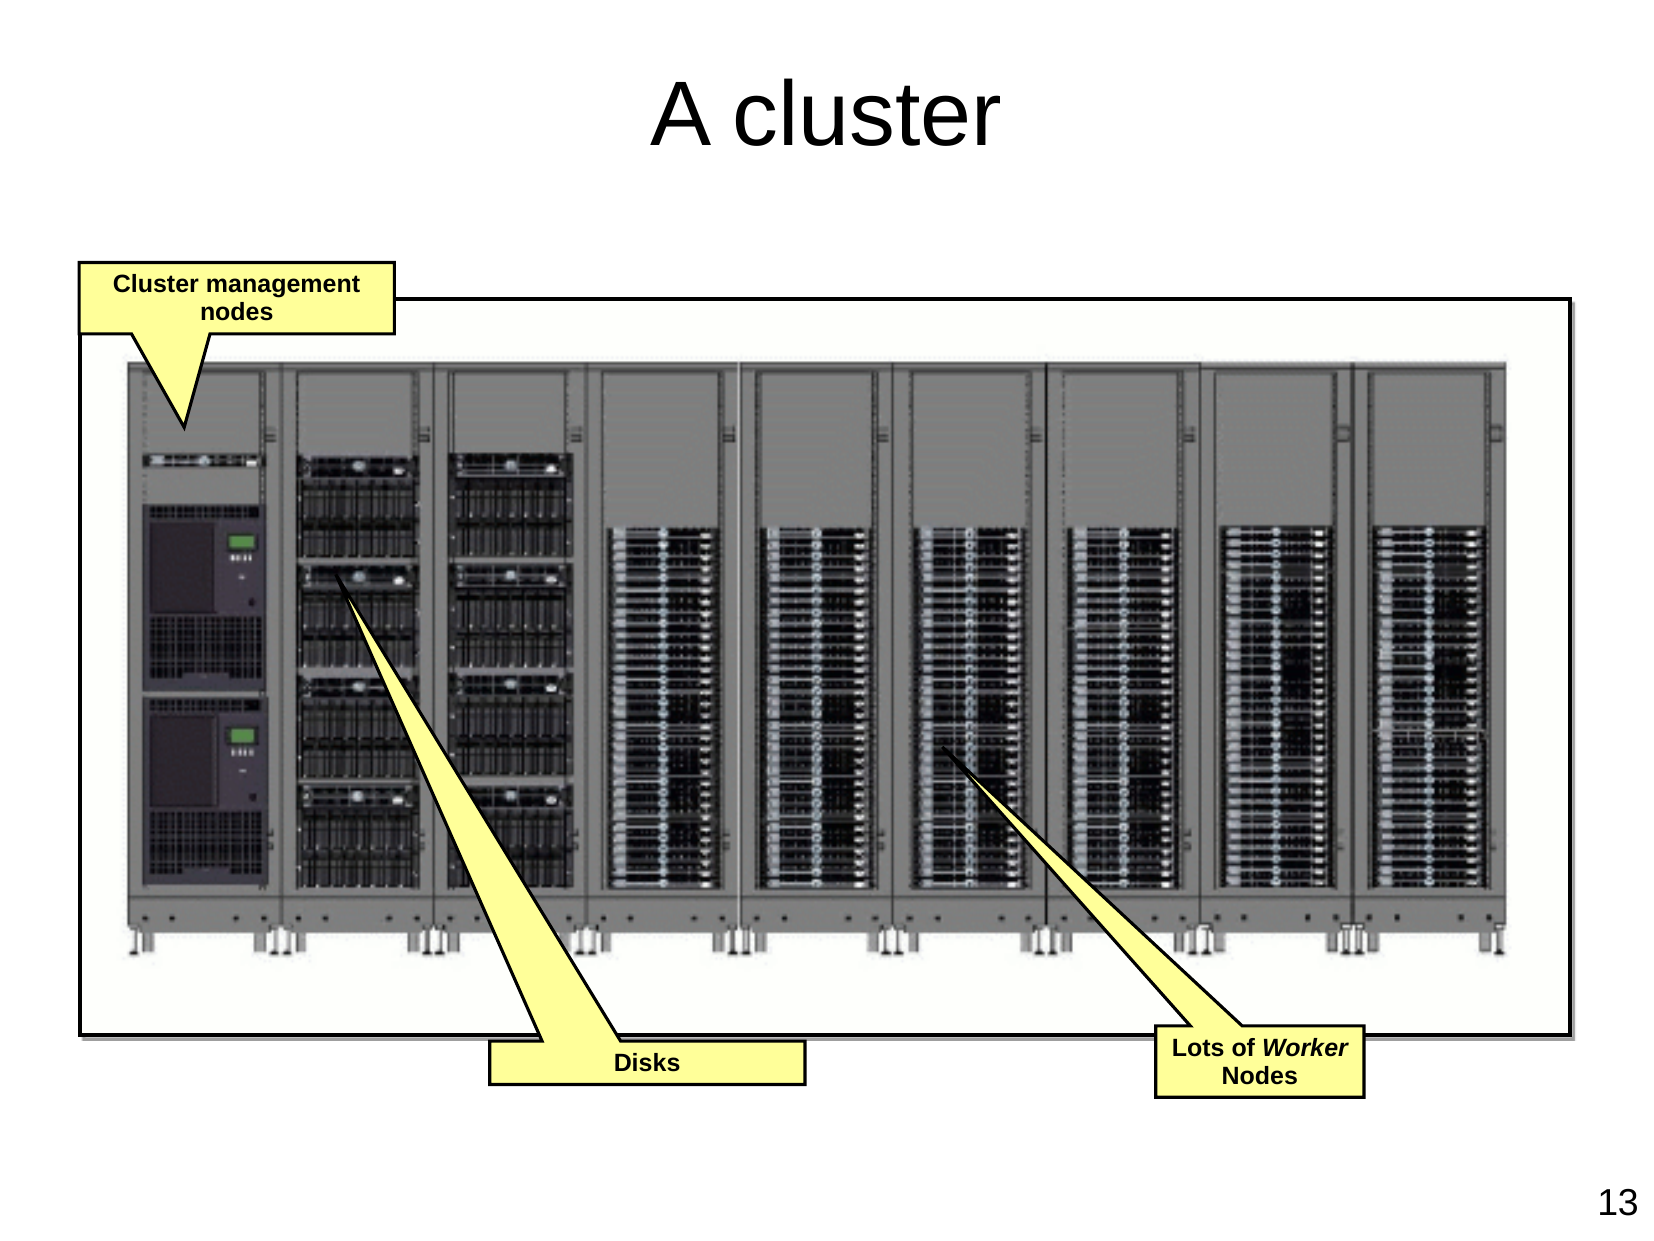

# A cluster
Cluster management nodes
Lots of Worker Nodes
Disks